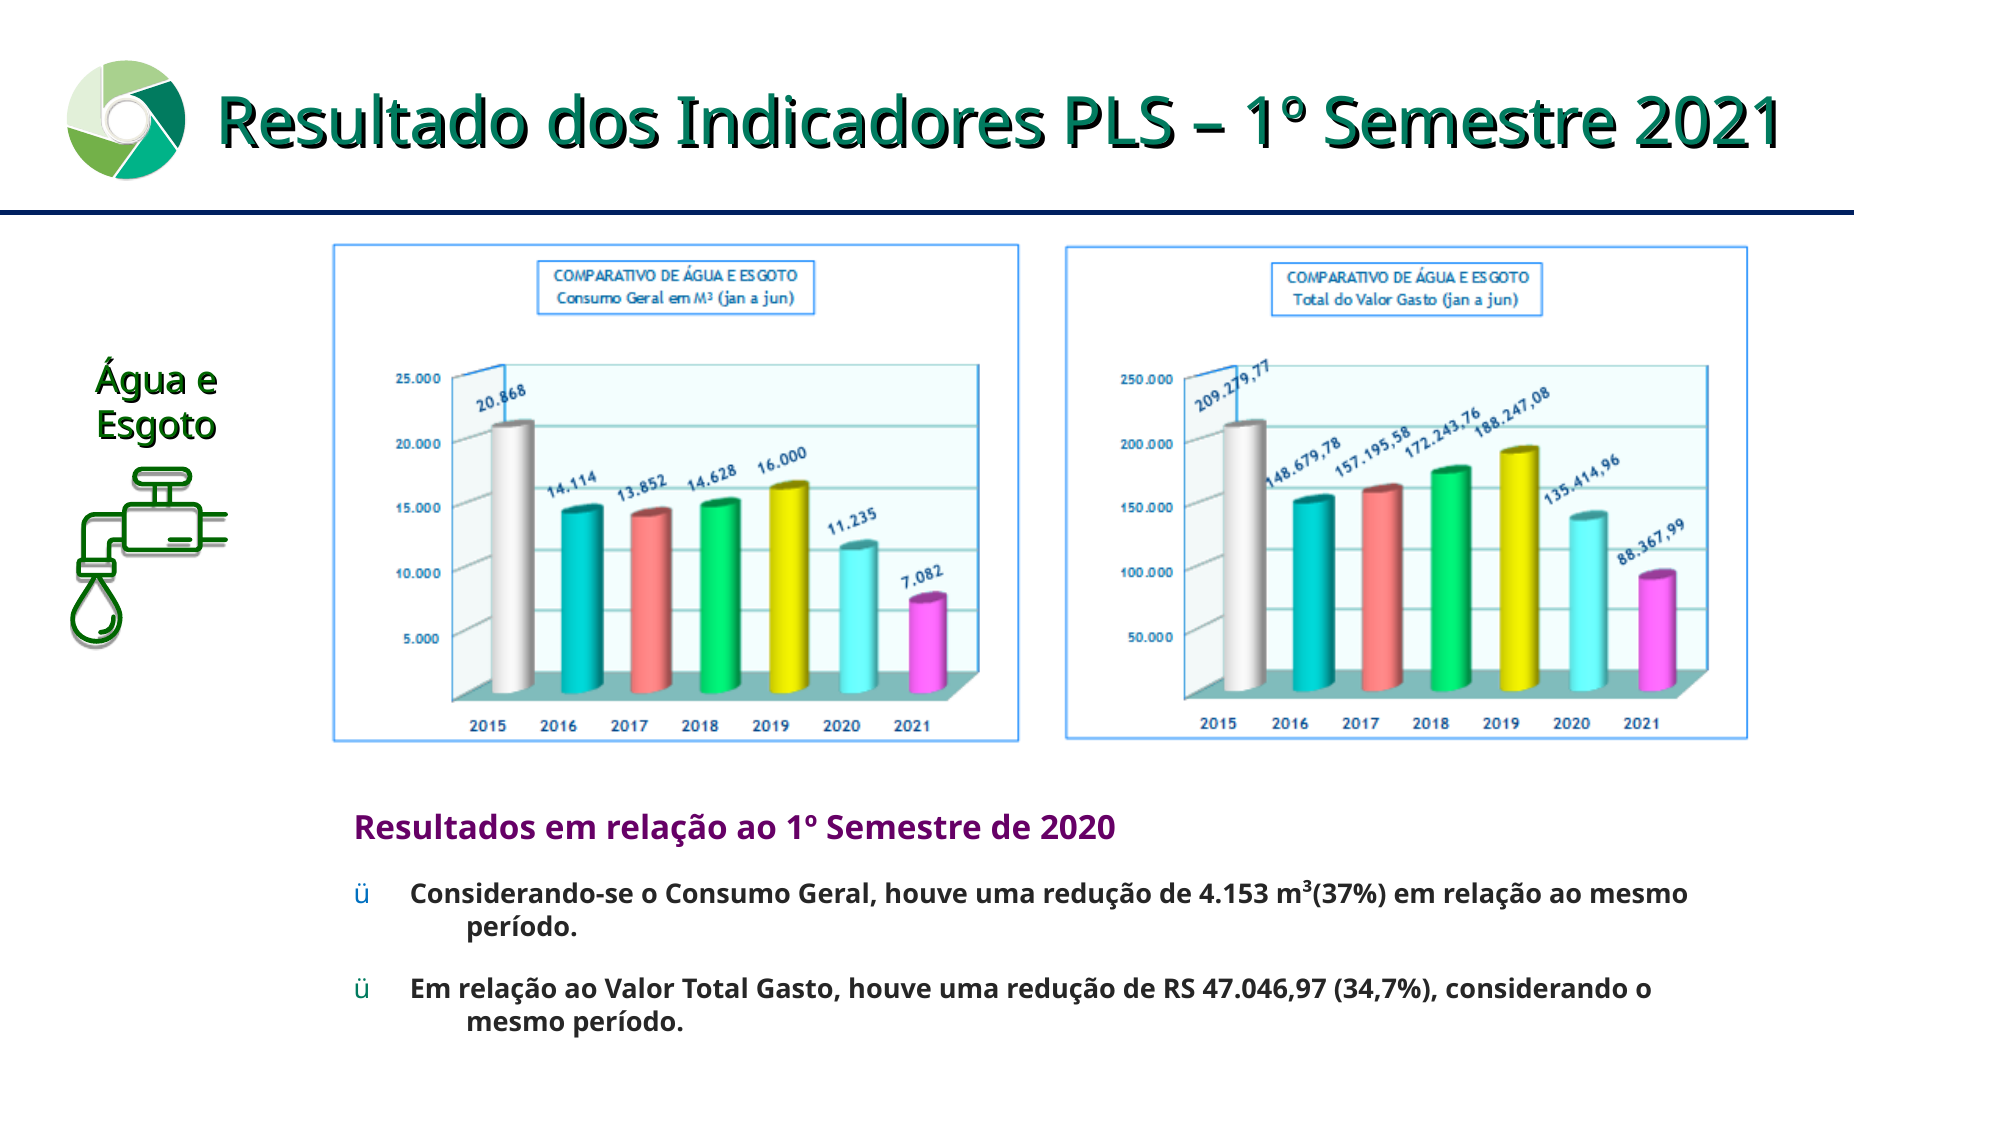

Resultado dos Indicadores PLS – 1º Semestre 2021
Água e
Esgoto
Resultados em relação ao 1º Semestre de 2020
Considerando-se o Consumo Geral, houve uma redução de 4.153 m³(37%) em relação ao mesmo período.
Em relação ao Valor Total Gasto, houve uma redução de RS 47.046,97 (34,7%), considerando o mesmo período.